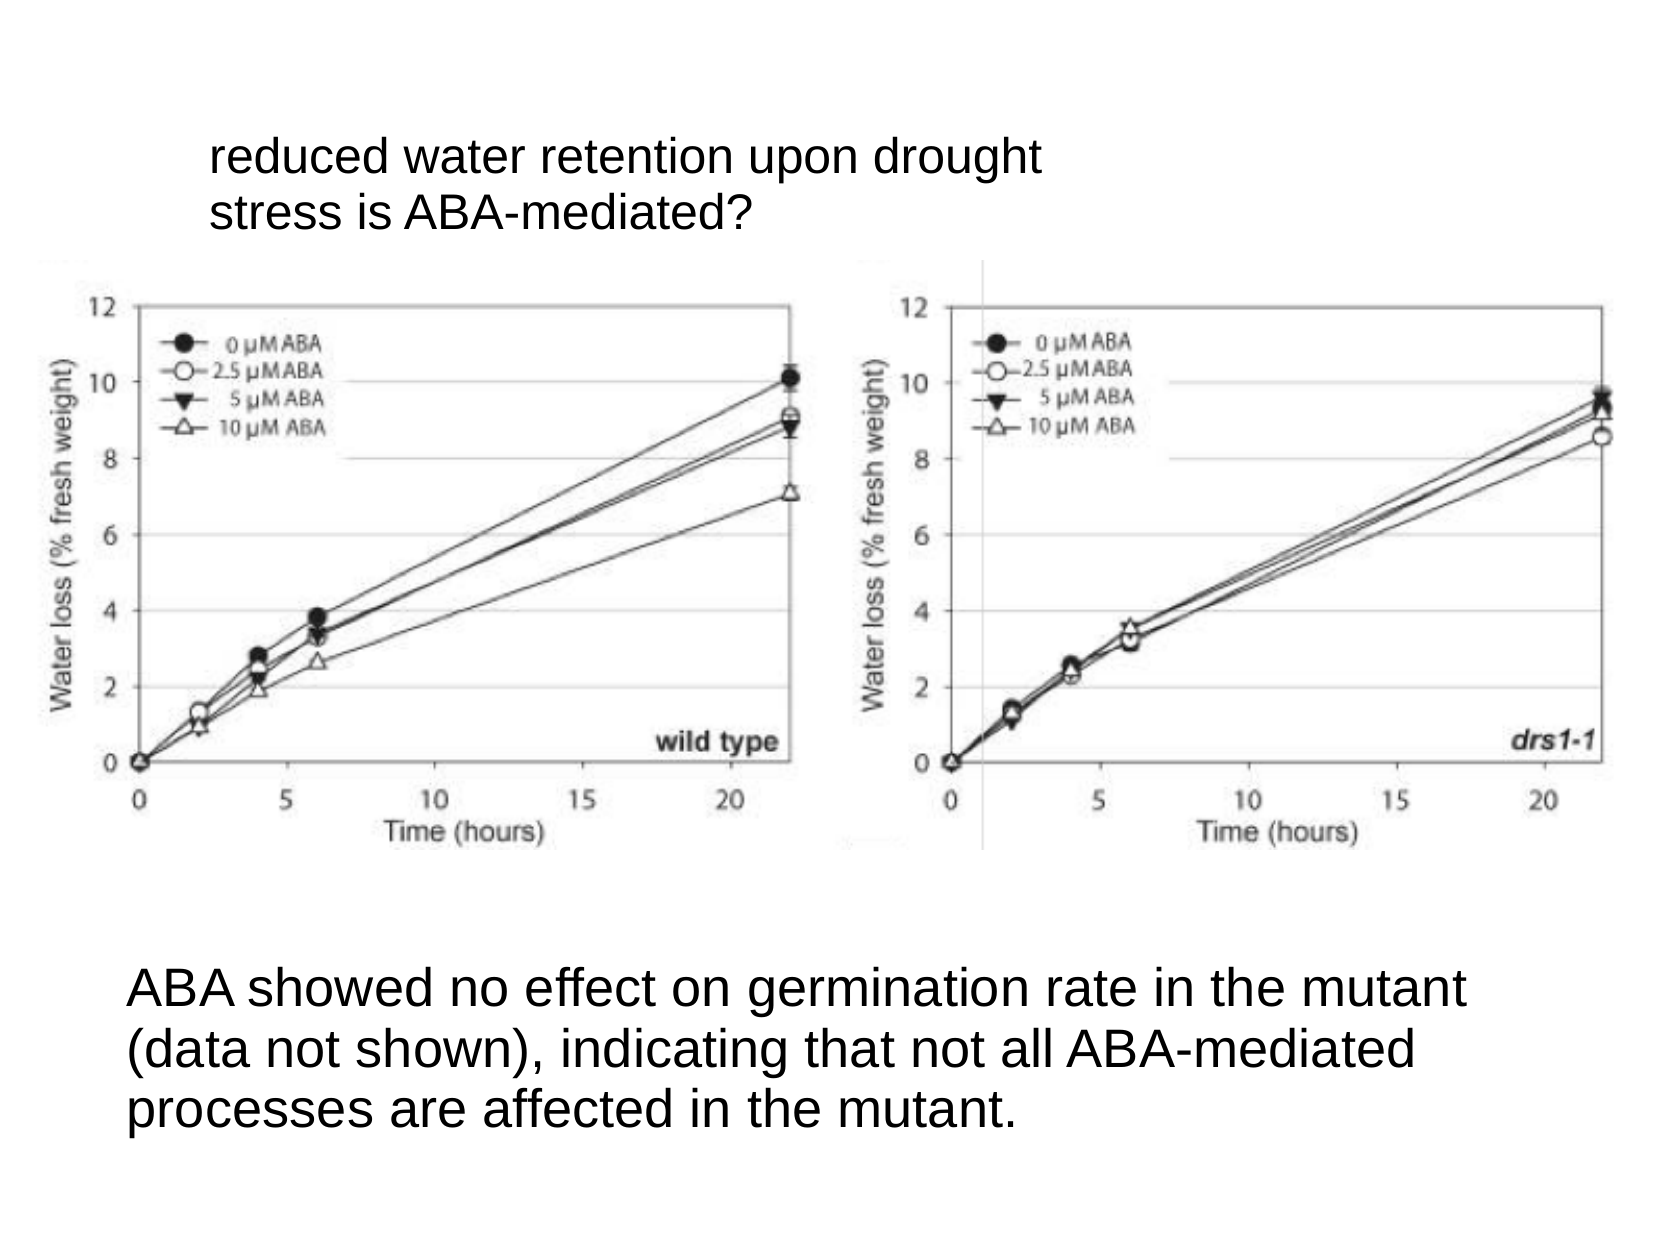

reduced water retention upon drought stress is ABA-mediated?
ABA showed no effect on germination rate in the mutant (data not shown), indicating that not all ABA-mediated processes are affected in the mutant.